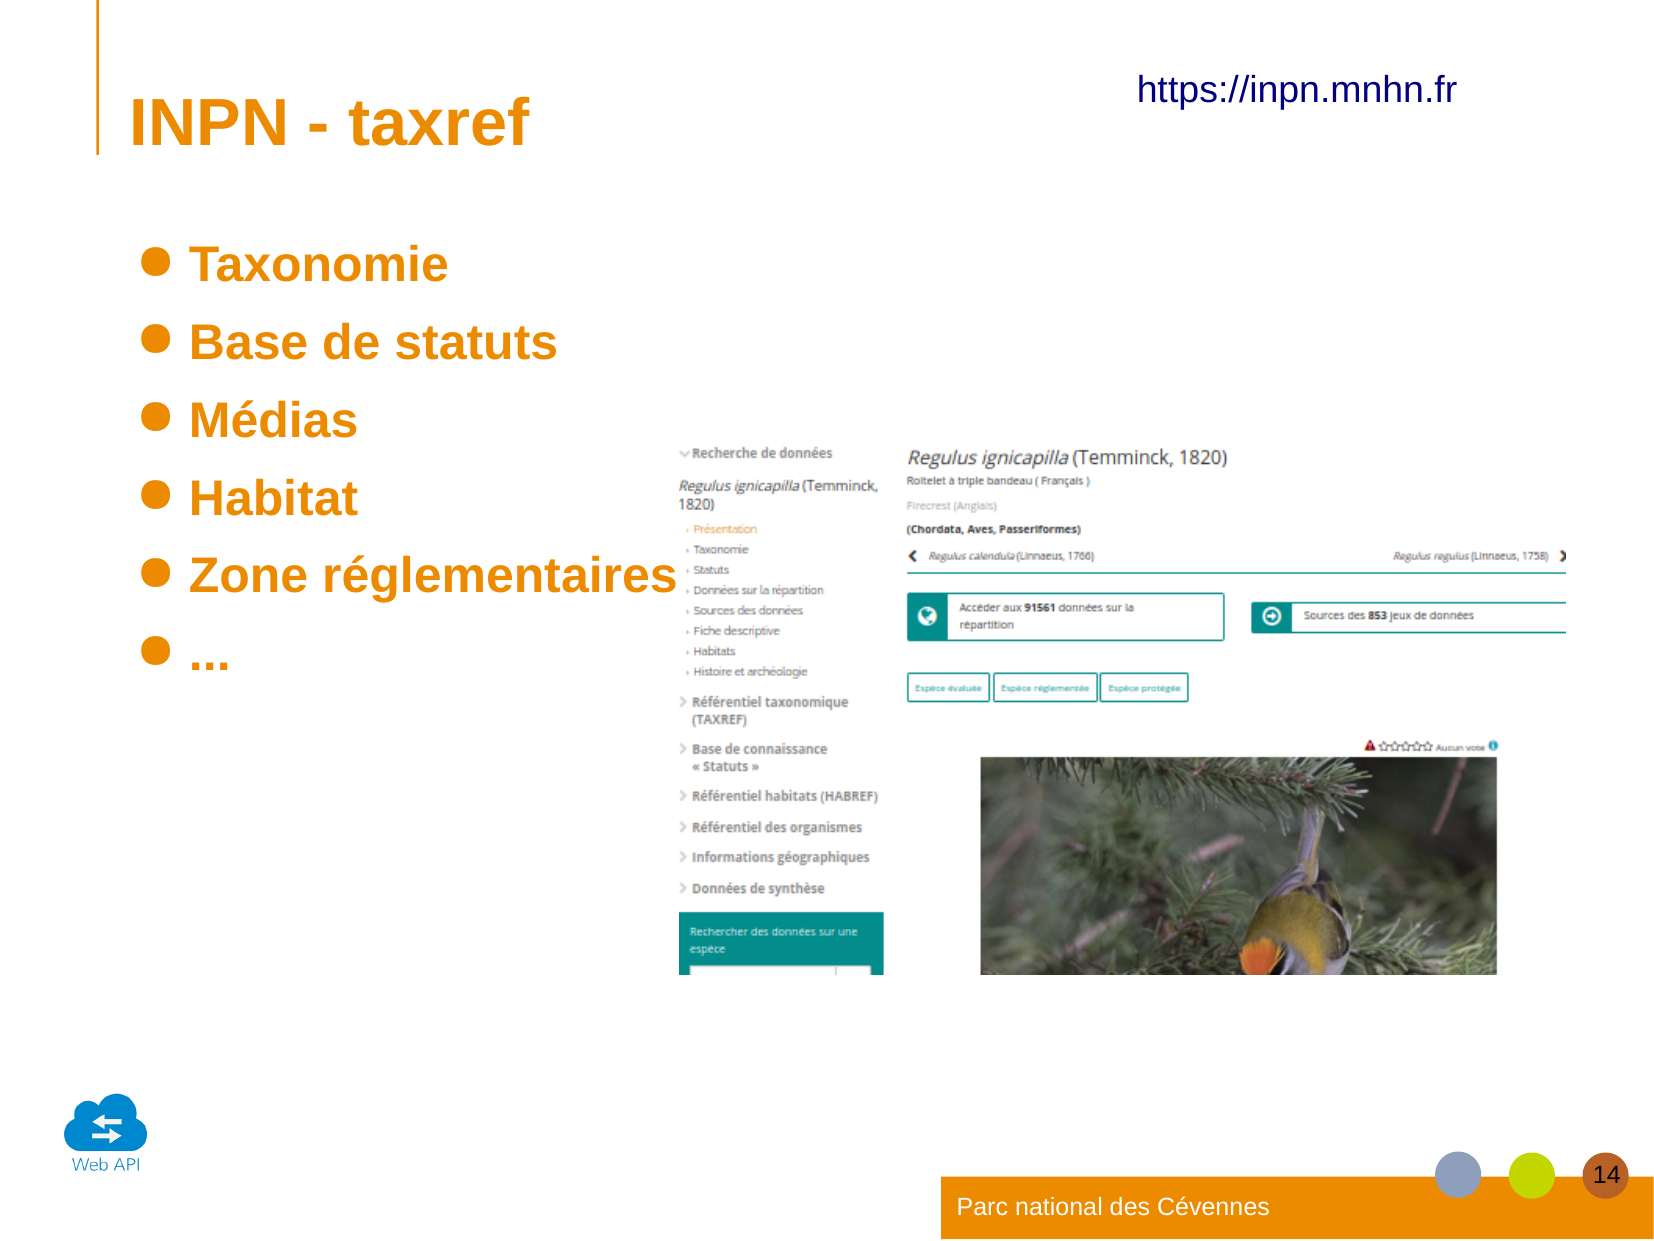

# INPN - taxref
https://inpn.mnhn.fr
Taxonomie
Base de statuts
Médias
Habitat
Zone réglementaires
...